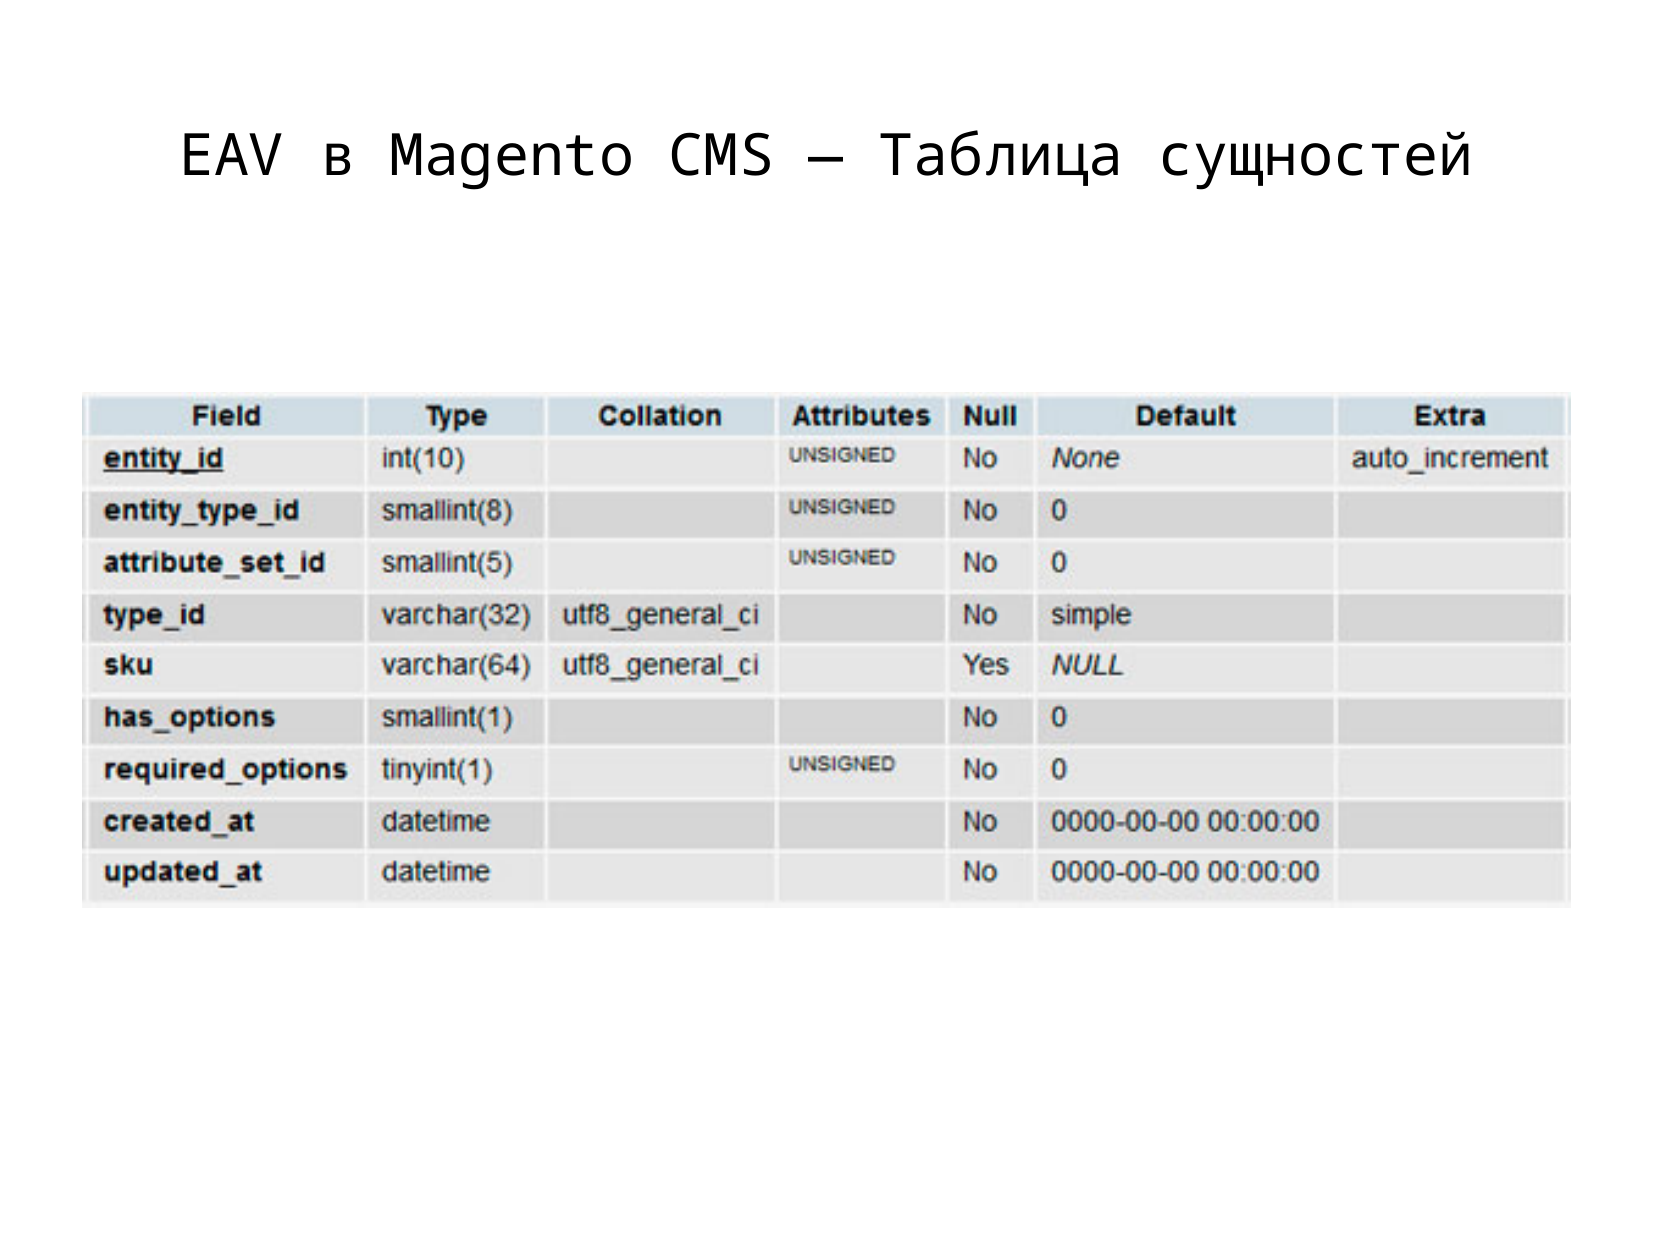

# EAV в Magento CMS — Таблица сущностей